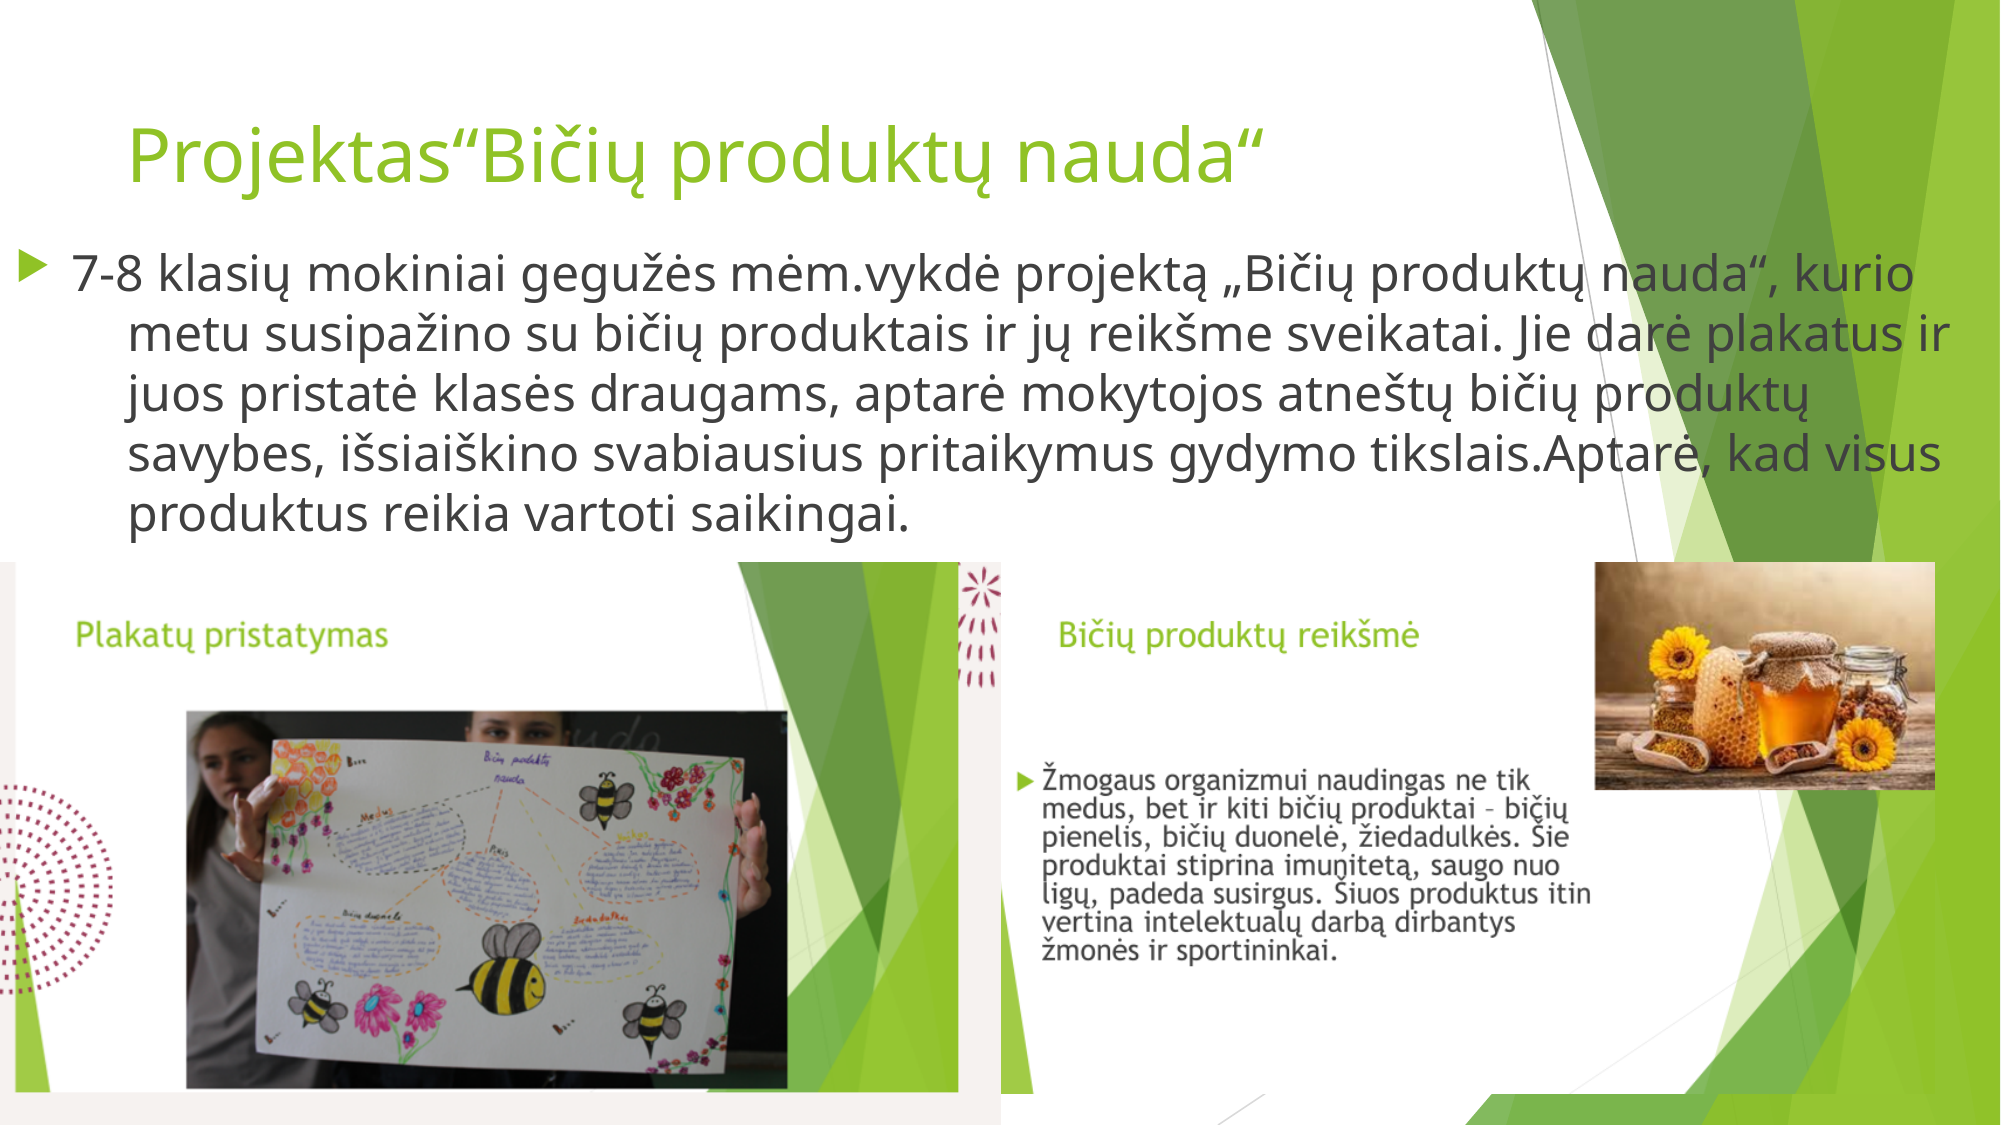

# Projektas“Bičių produktų nauda“
7-8 klasių mokiniai gegužės mėm.vykdė projektą „Bičių produktų nauda“, kurio metu susipažino su bičių produktais ir jų reikšme sveikatai. Jie darė plakatus ir juos pristatė klasės draugams, aptarė mokytojos atneštų bičių produktų savybes, išsiaiškino svabiausius pritaikymus gydymo tikslais.Aptarė, kad visus produktus reikia vartoti saikingai.